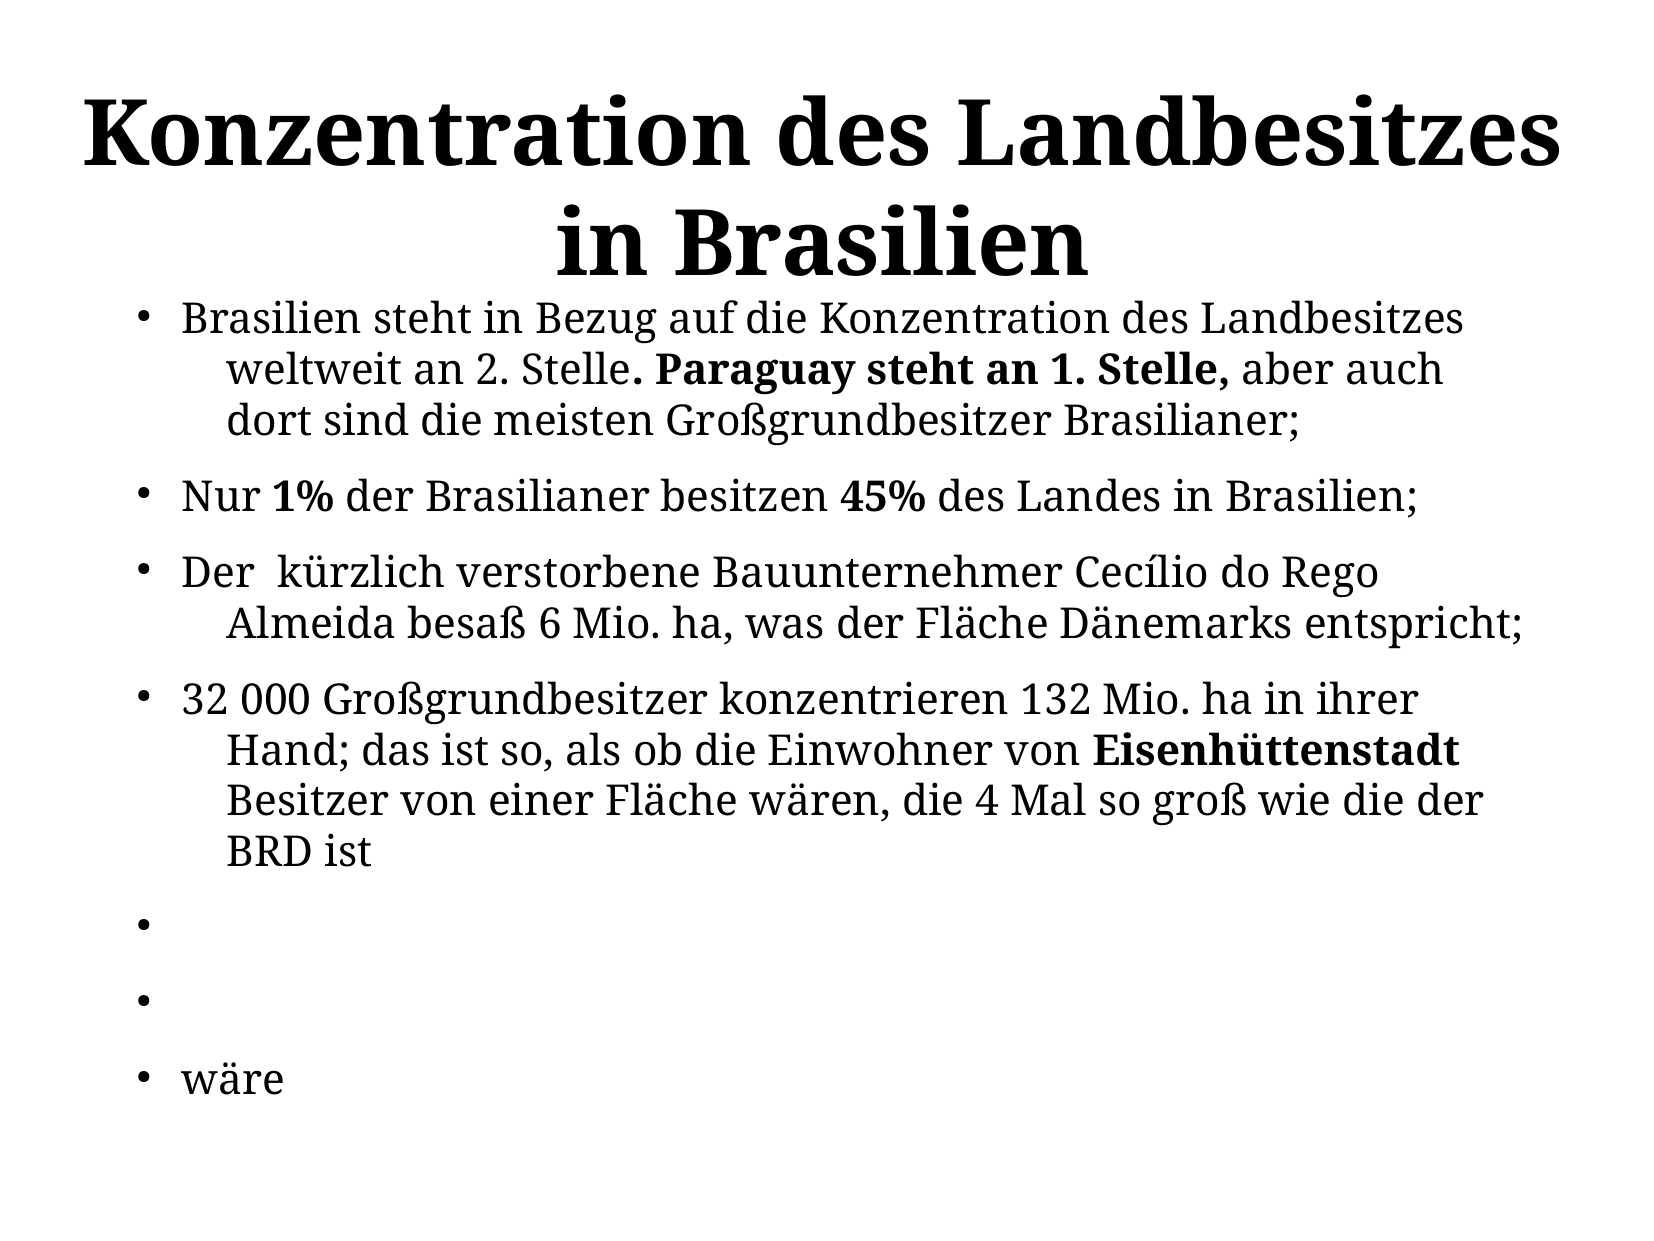

# Konzentration des Landbesitzes in Brasilien
Brasilien steht in Bezug auf die Konzentration des Landbesitzes weltweit an 2. Stelle. Paraguay steht an 1. Stelle, aber auch dort sind die meisten Großgrundbesitzer Brasilianer;
Nur 1% der Brasilianer besitzen 45% des Landes in Brasilien;
Der kürzlich verstorbene Bauunternehmer Cecílio do Rego Almeida besaß 6 Mio. ha, was der Fläche Dänemarks entspricht;
32 000 Großgrundbesitzer konzentrieren 132 Mio. ha in ihrer Hand; das ist so, als ob die Einwohner von Eisenhüttenstadt Besitzer von einer Fläche wären, die 4 Mal so groß wie die der BRD ist
wäre